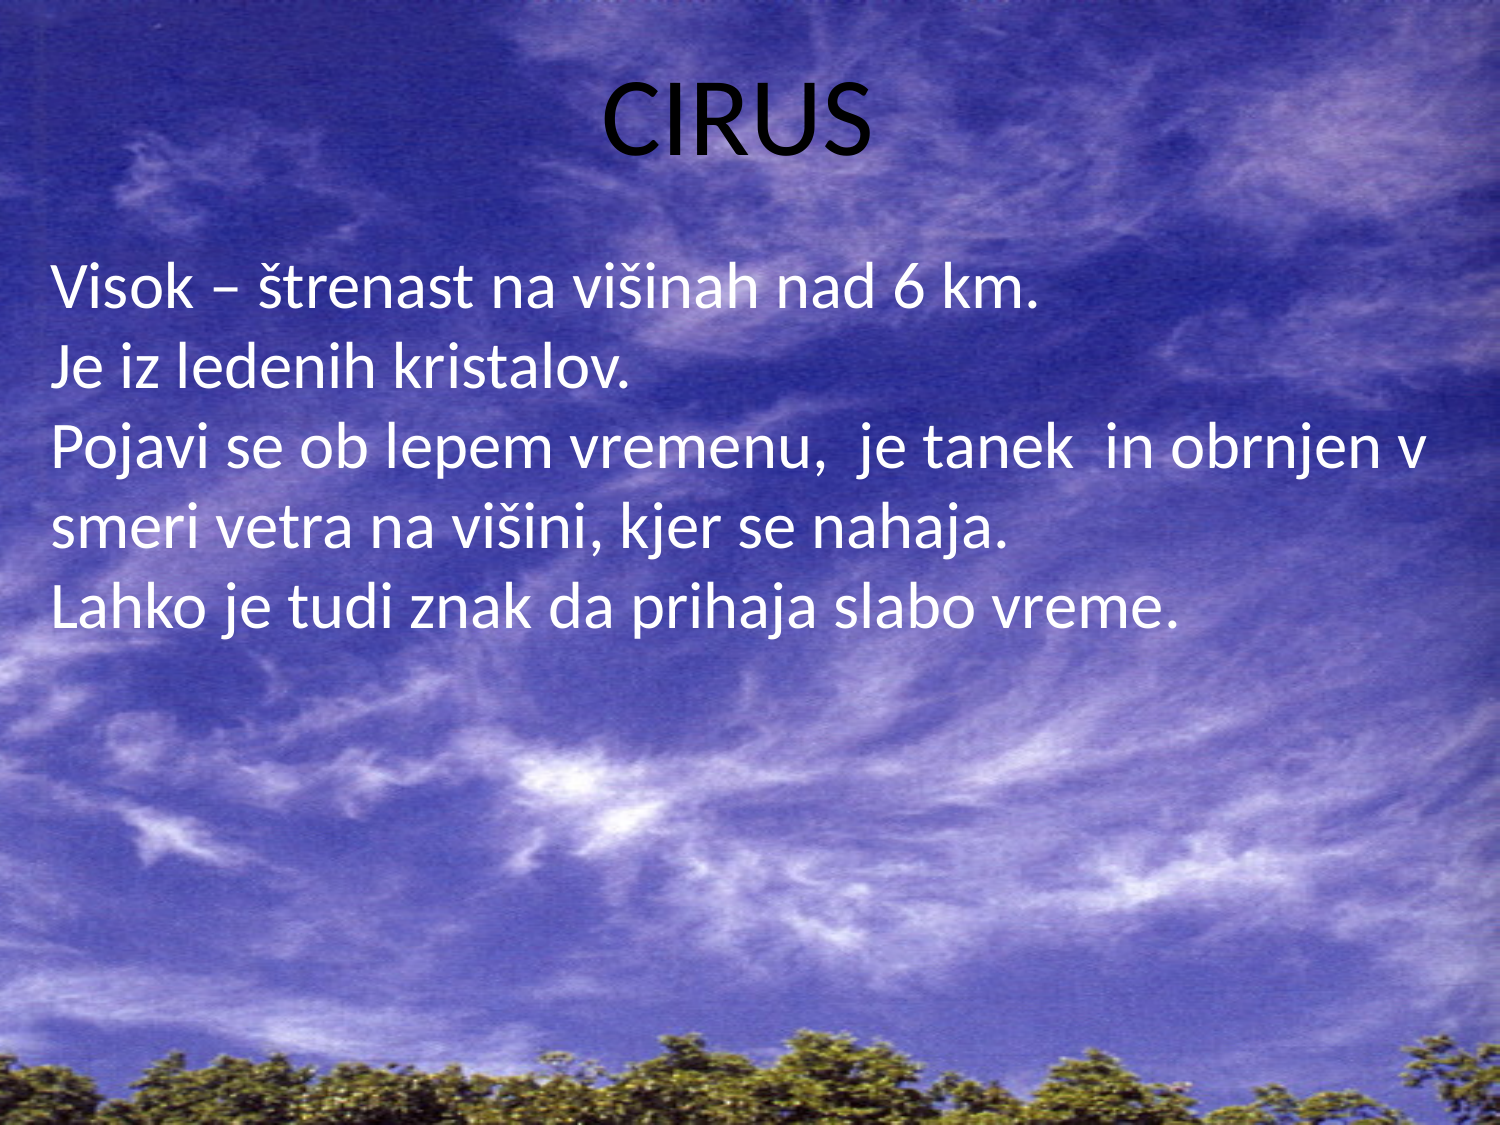

CIRUS
#
Visok – štrenast na višinah nad 6 km.
Je iz ledenih kristalov.
Pojavi se ob lepem vremenu, je tanek in obrnjen v smeri vetra na višini, kjer se nahaja.
Lahko je tudi znak da prihaja slabo vreme.